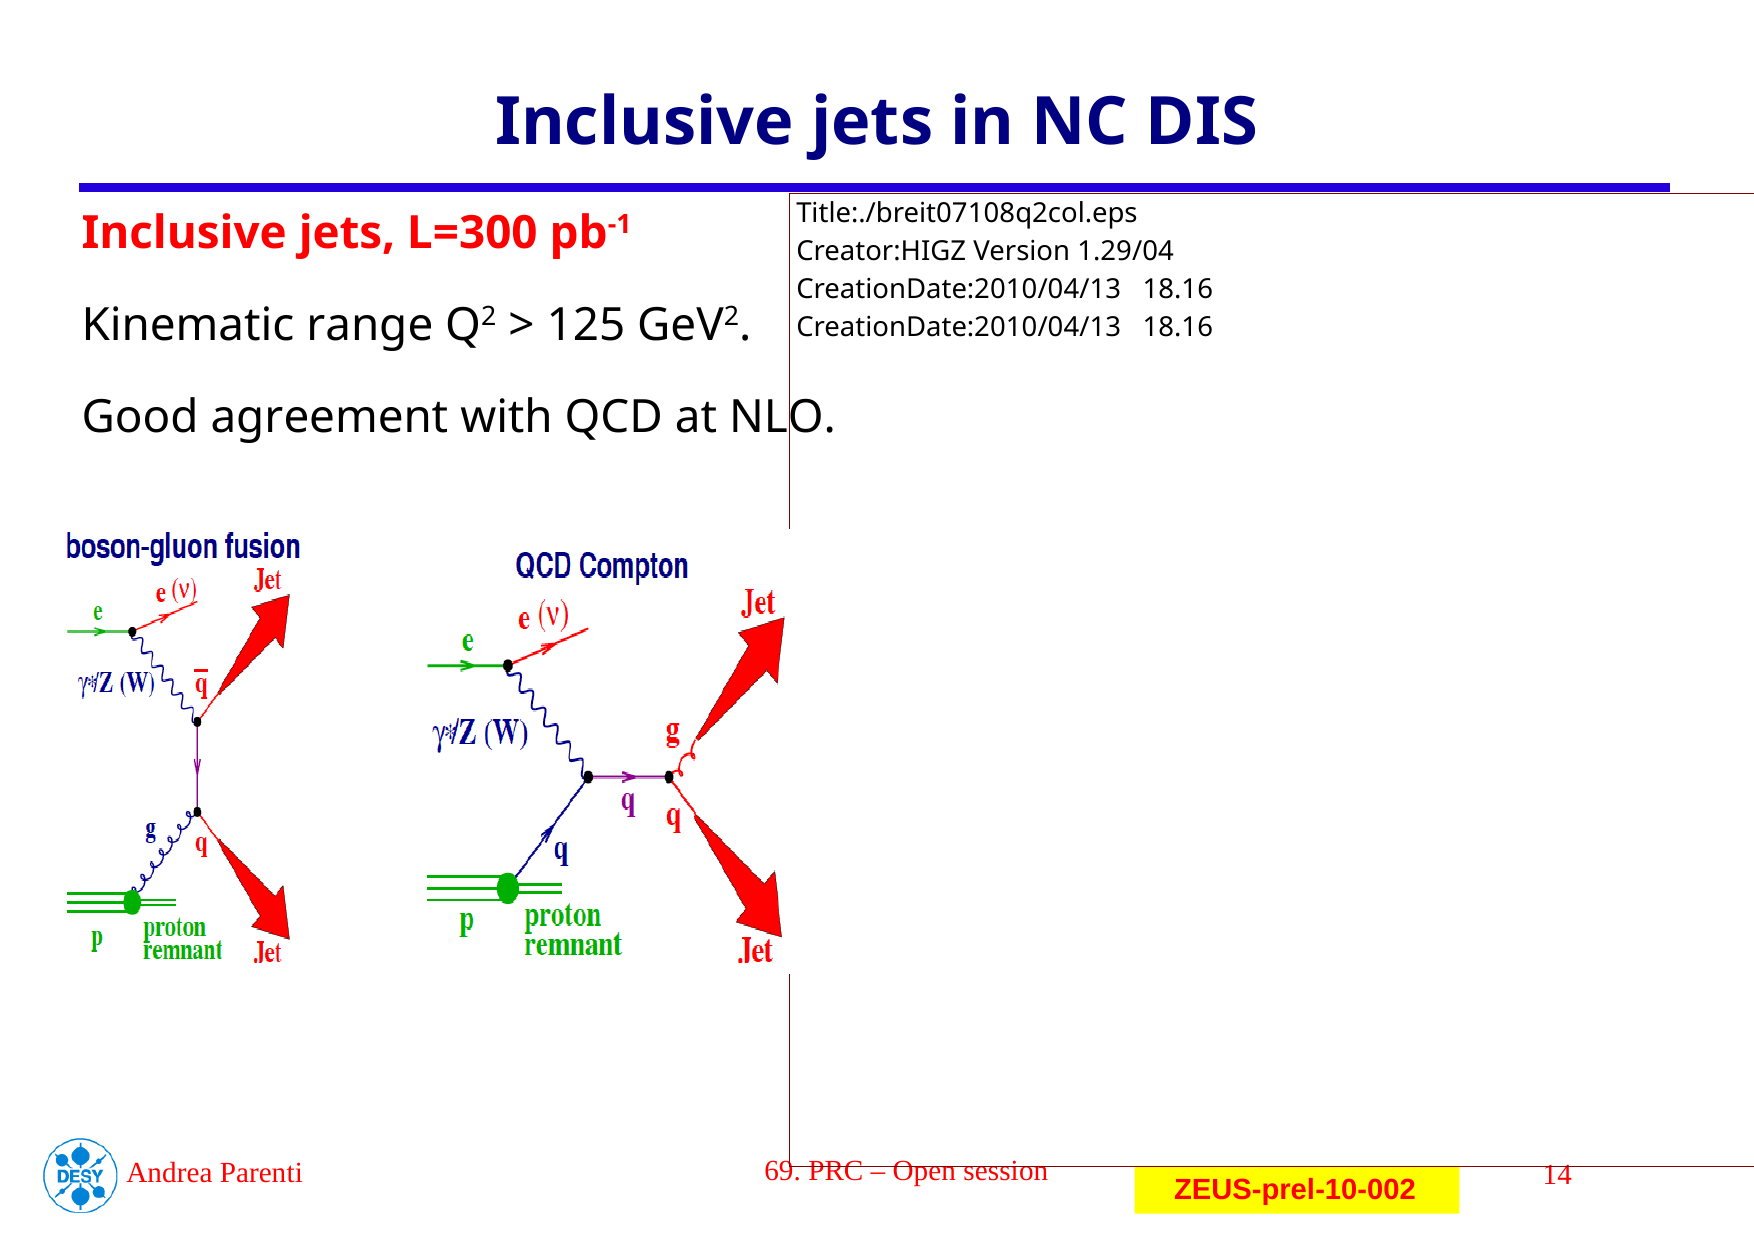

# Inclusive jets in NC DIS
Inclusive jets, L=300 pb-1
Kinematic range Q2 > 125 GeV2.
Good agreement with QCD at NLO.
 ZEUS-prel-10-002